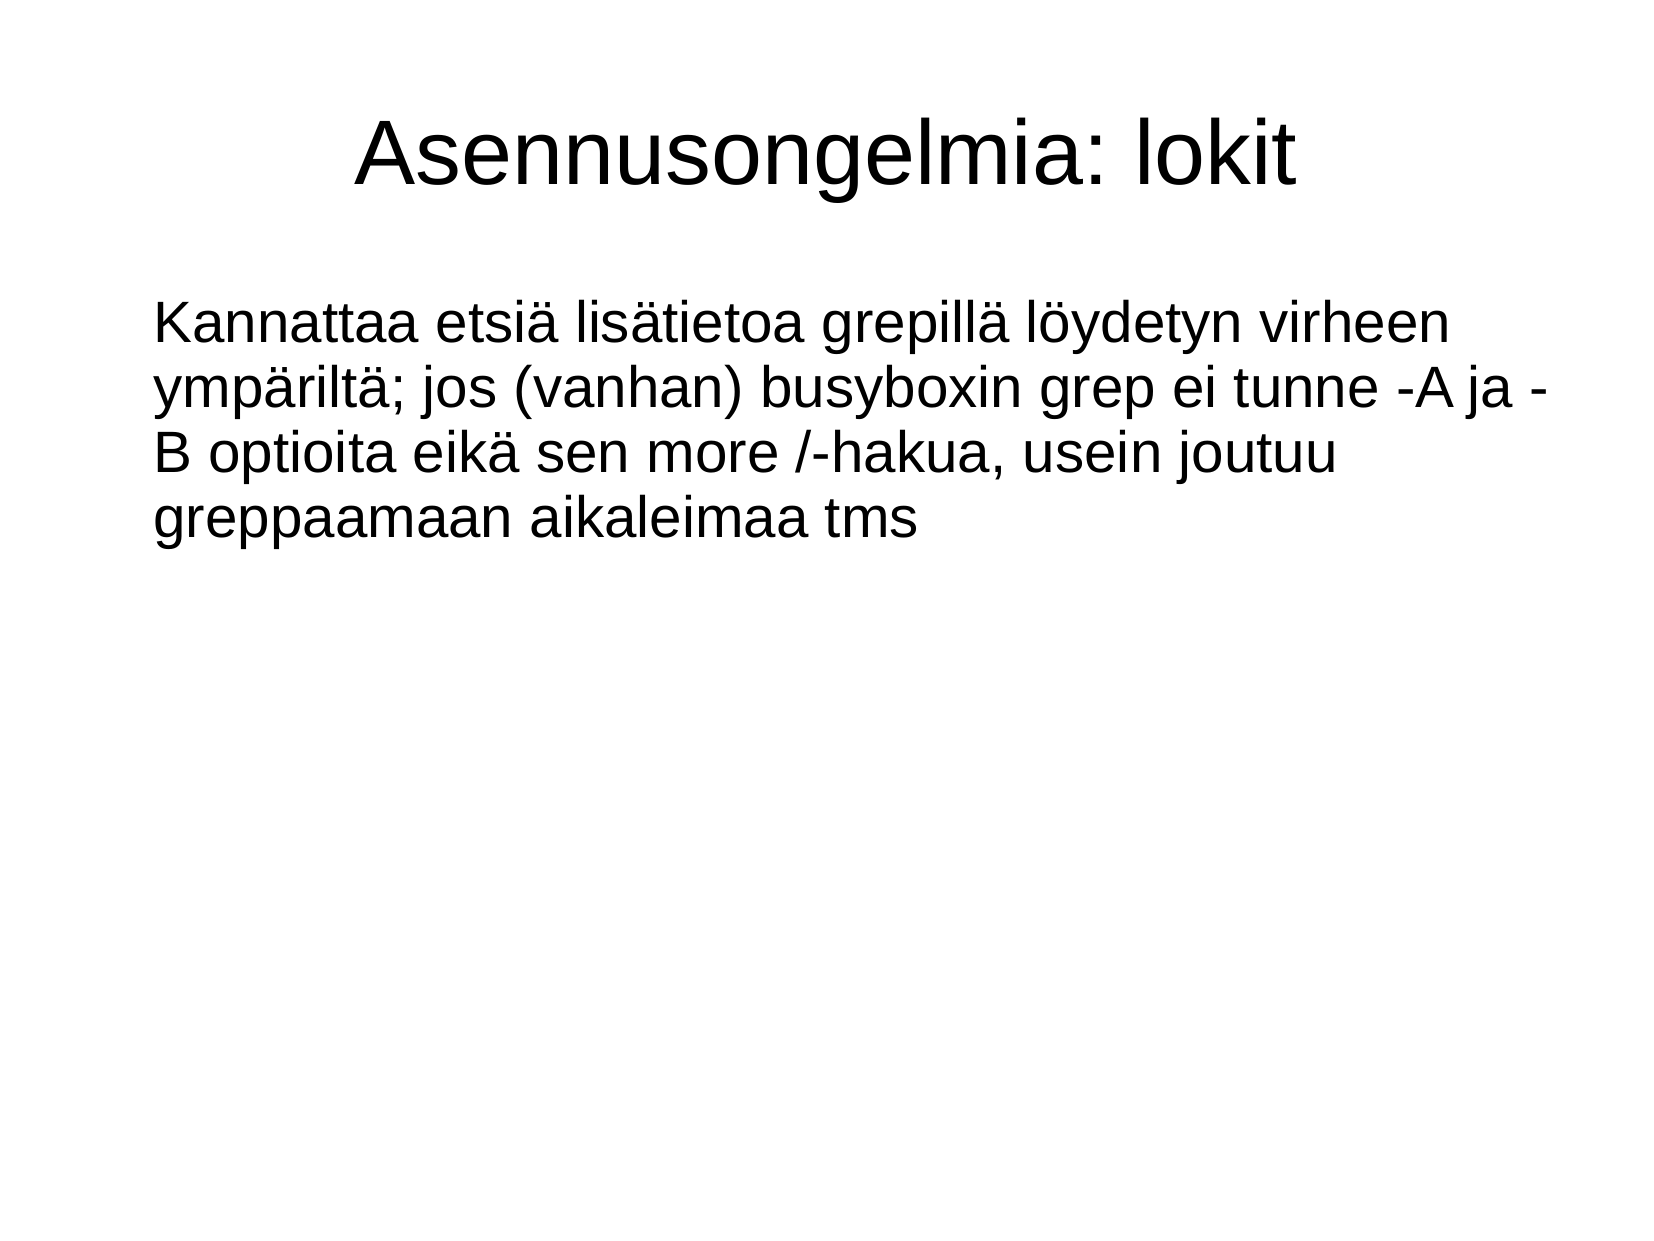

# Asennusongelmia: lokit
Kannattaa etsiä lisätietoa grepillä löydetyn virheen ympäriltä; jos (vanhan) busyboxin grep ei tunne -A ja -B optioita eikä sen more /-hakua, usein joutuu greppaamaan aikaleimaa tms